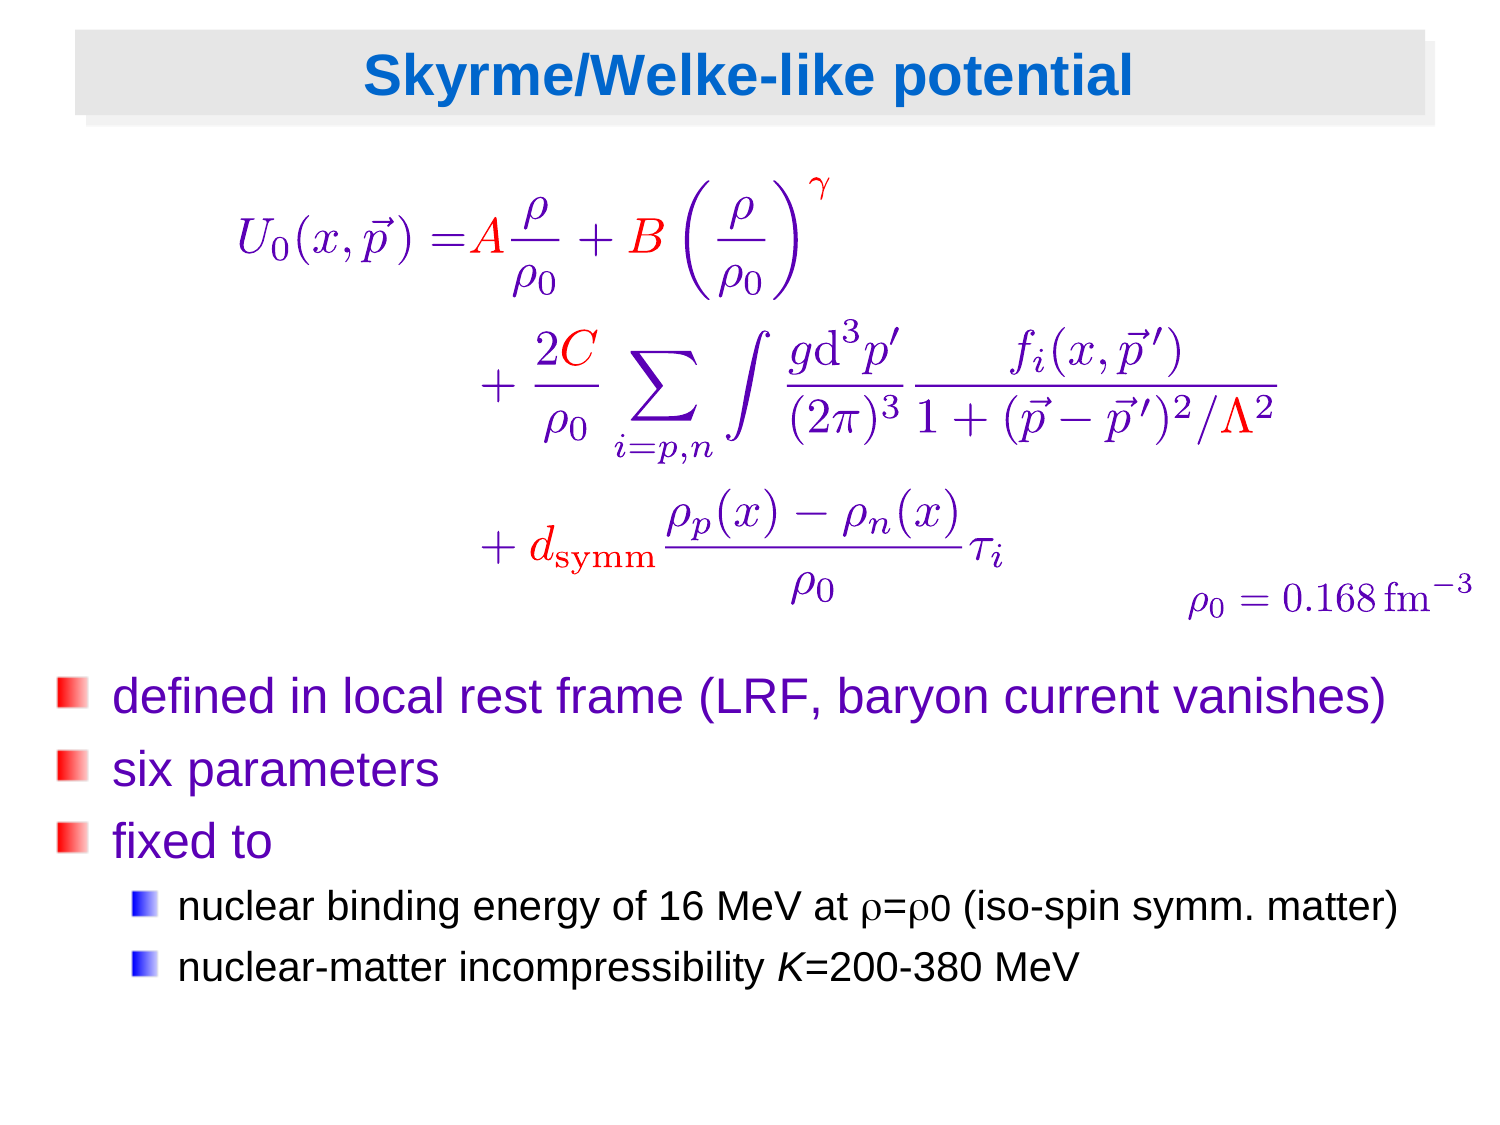

# Skyrme/Welke-like potential
defined in local rest frame (LRF, baryon current vanishes)
six parameters
fixed to
nuclear binding energy of 16 MeV at r=r0 (iso-spin symm. matter)
nuclear-matter incompressibility K=200-380 MeV